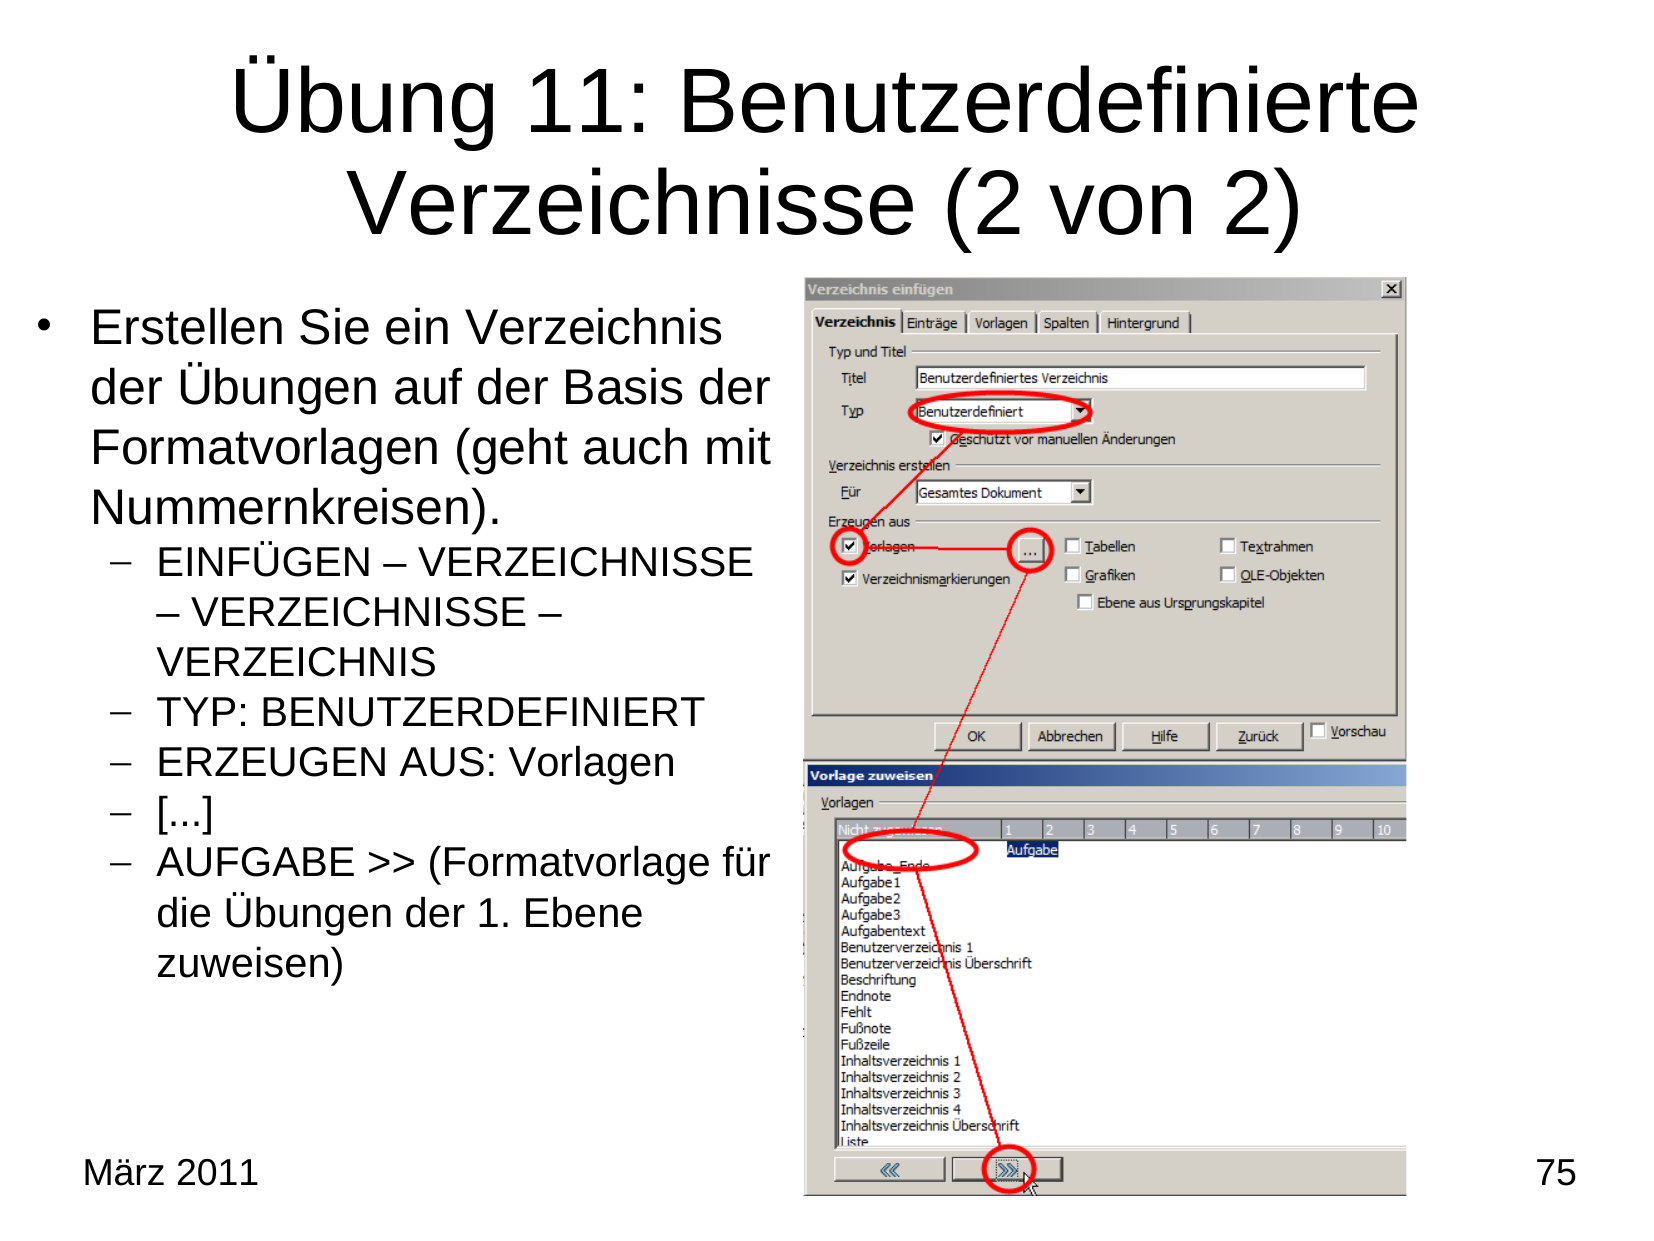

# Übung 11: Benutzerdefinierte Verzeichnisse (2 von 2)
Erstellen Sie ein Verzeichnis der Übungen auf der Basis der Formatvorlagen (geht auch mit Nummernkreisen).
EINFÜGEN – VERZEICHNISSE – VERZEICHNISSE – VERZEICHNIS
TYP: BENUTZERDEFINIERT
ERZEUGEN AUS: Vorlagen
[...]
AUFGABE >> (Formatvorlage für die Übungen der 1. Ebene zuweisen)
März 2011
75